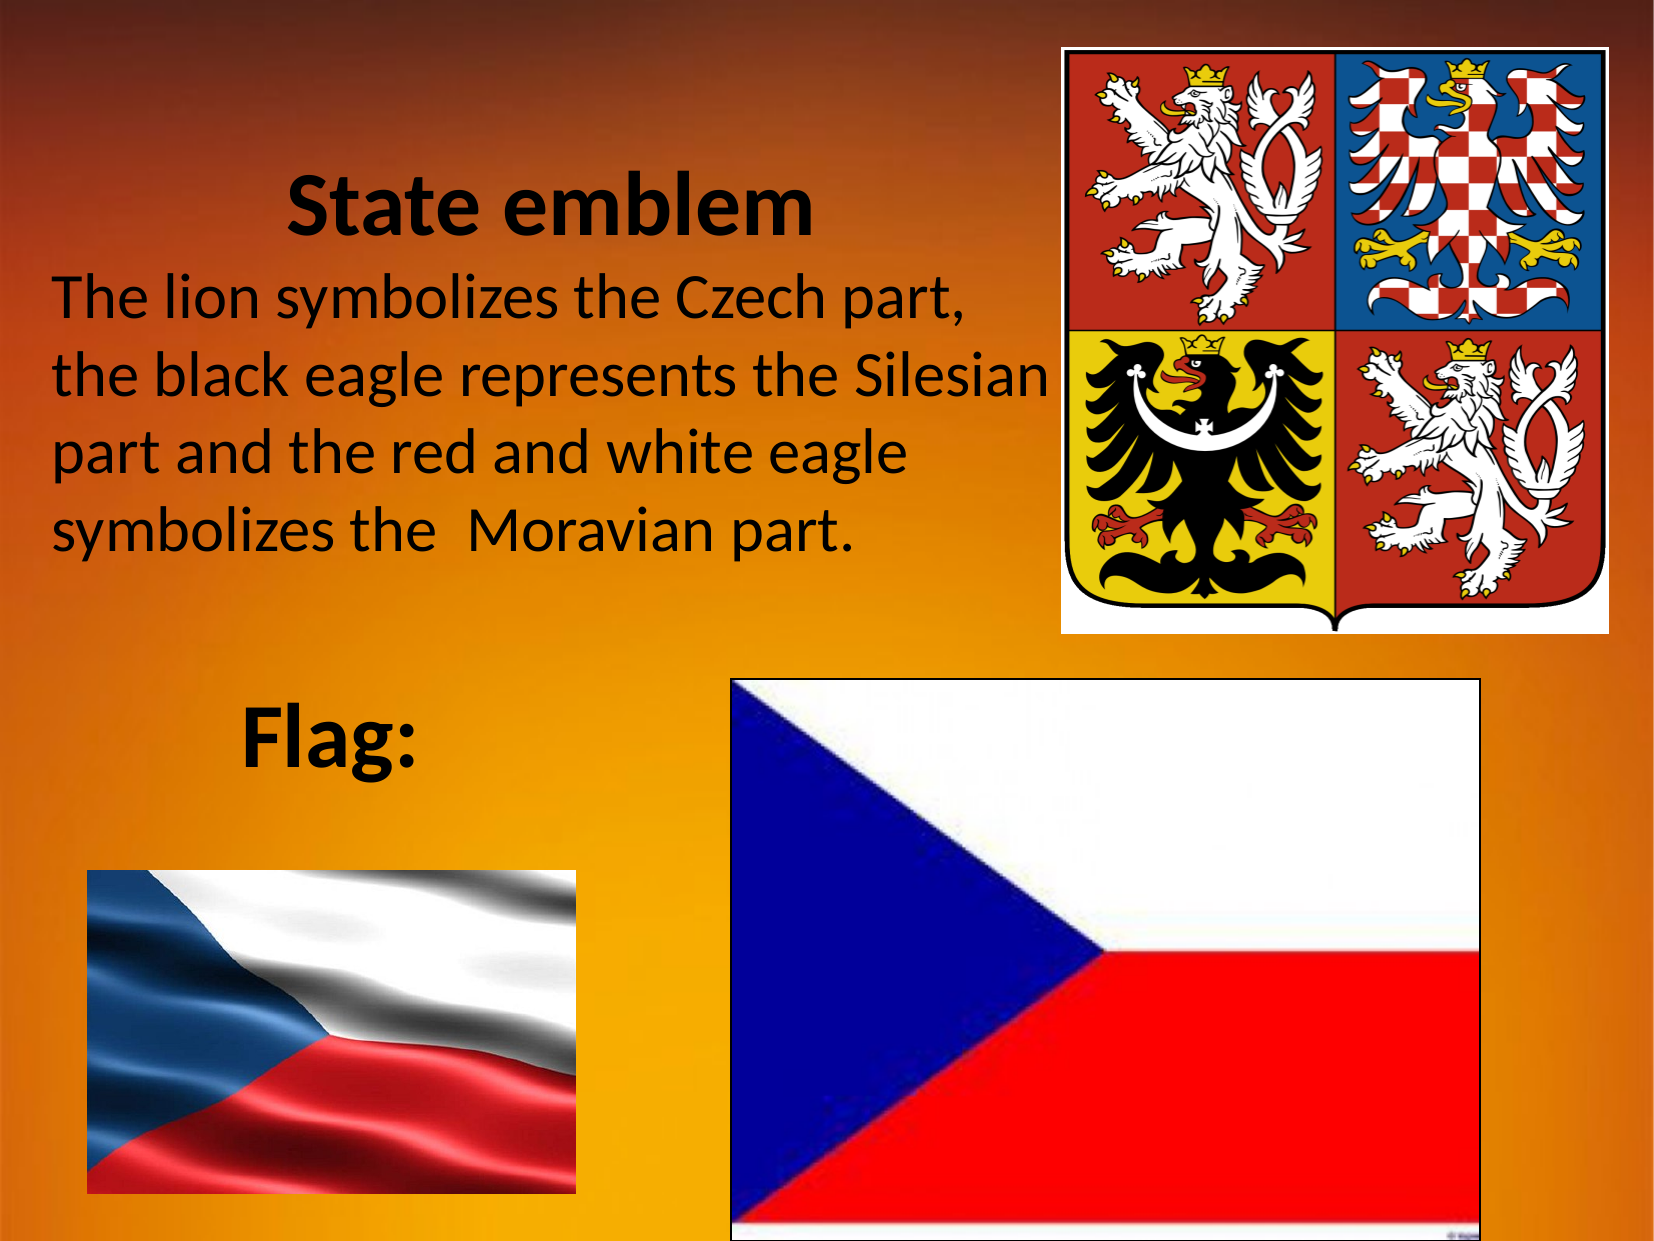

State emblem
The lion symbolizes the Czech part, the black eagle represents the Silesian part and the red and white eagle symbolizes the Moravian part.
Flag: